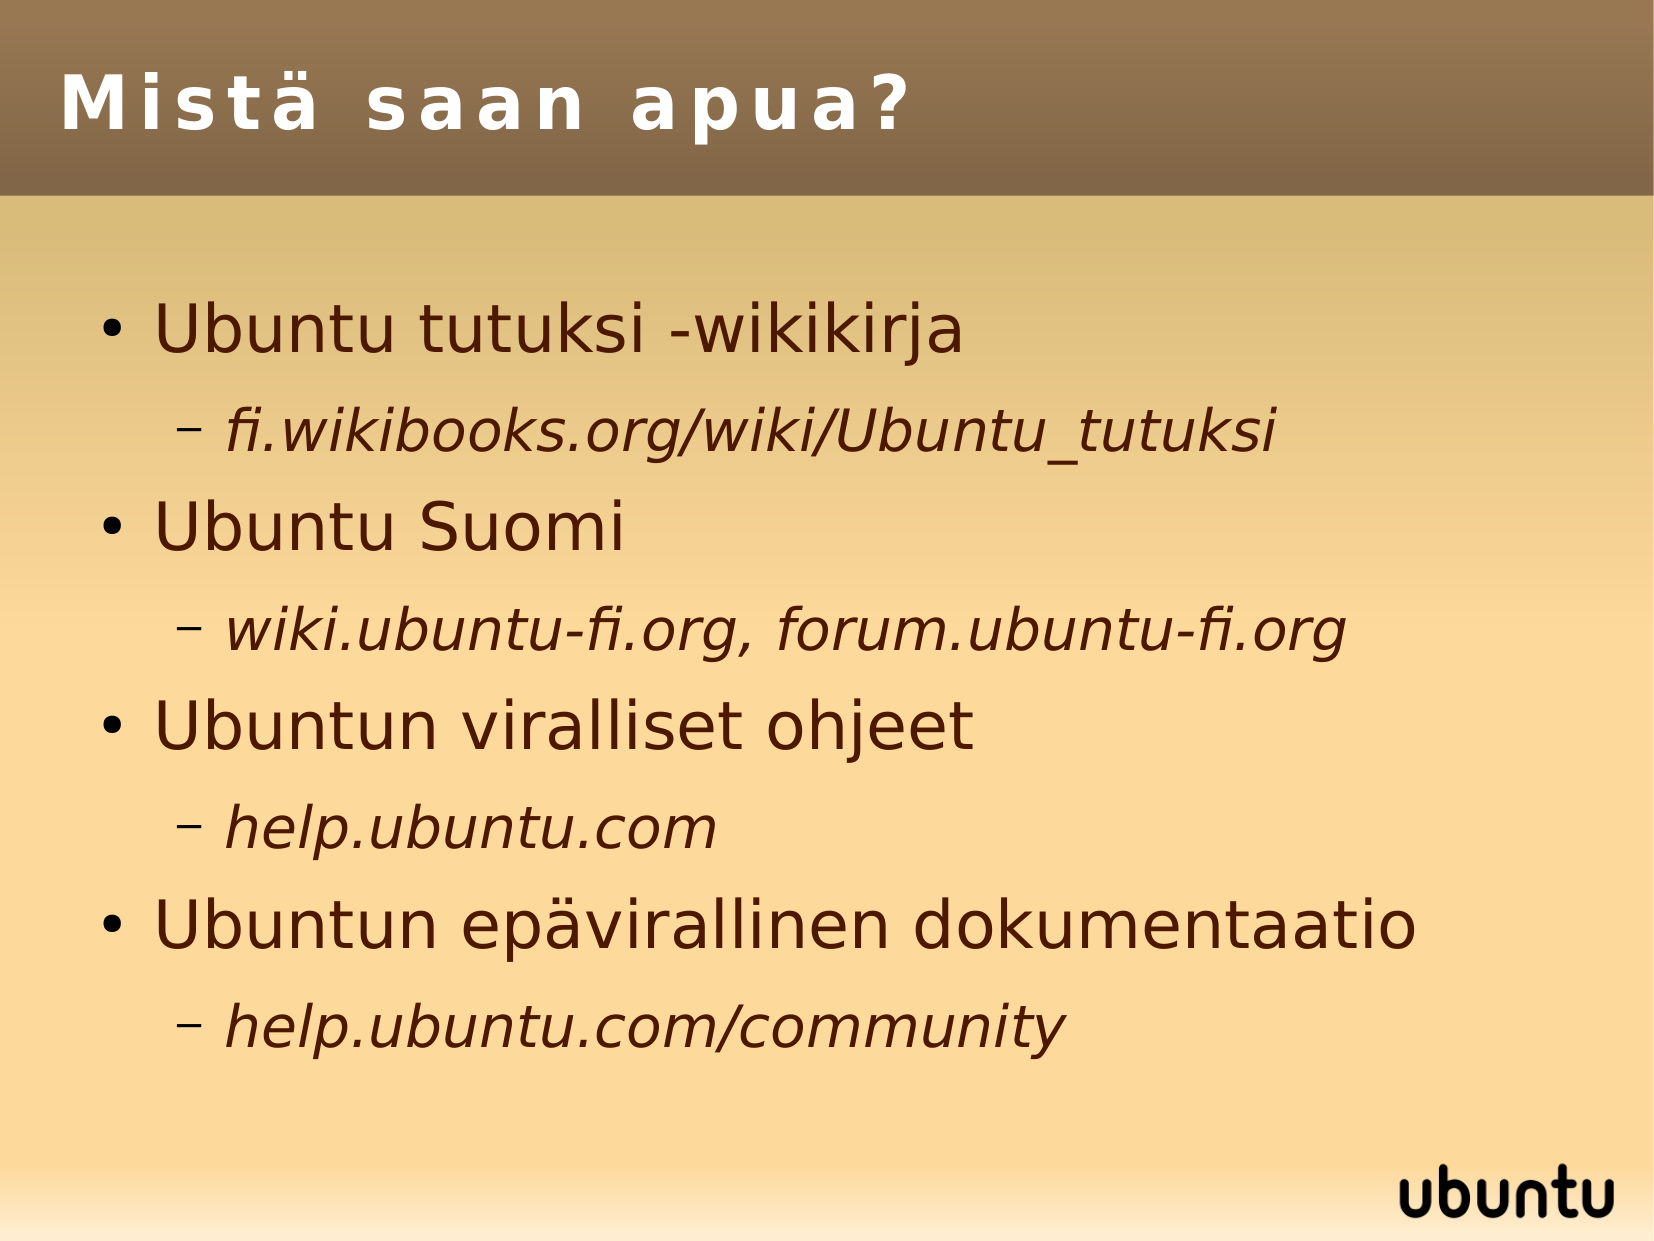

# Mistä saan apua?
Ubuntu tutuksi -wikikirja
fi.wikibooks.org/wiki/Ubuntu_tutuksi
Ubuntu Suomi
wiki.ubuntu-fi.org, forum.ubuntu-fi.org
Ubuntun viralliset ohjeet
help.ubuntu.com
Ubuntun epävirallinen dokumentaatio
help.ubuntu.com/community